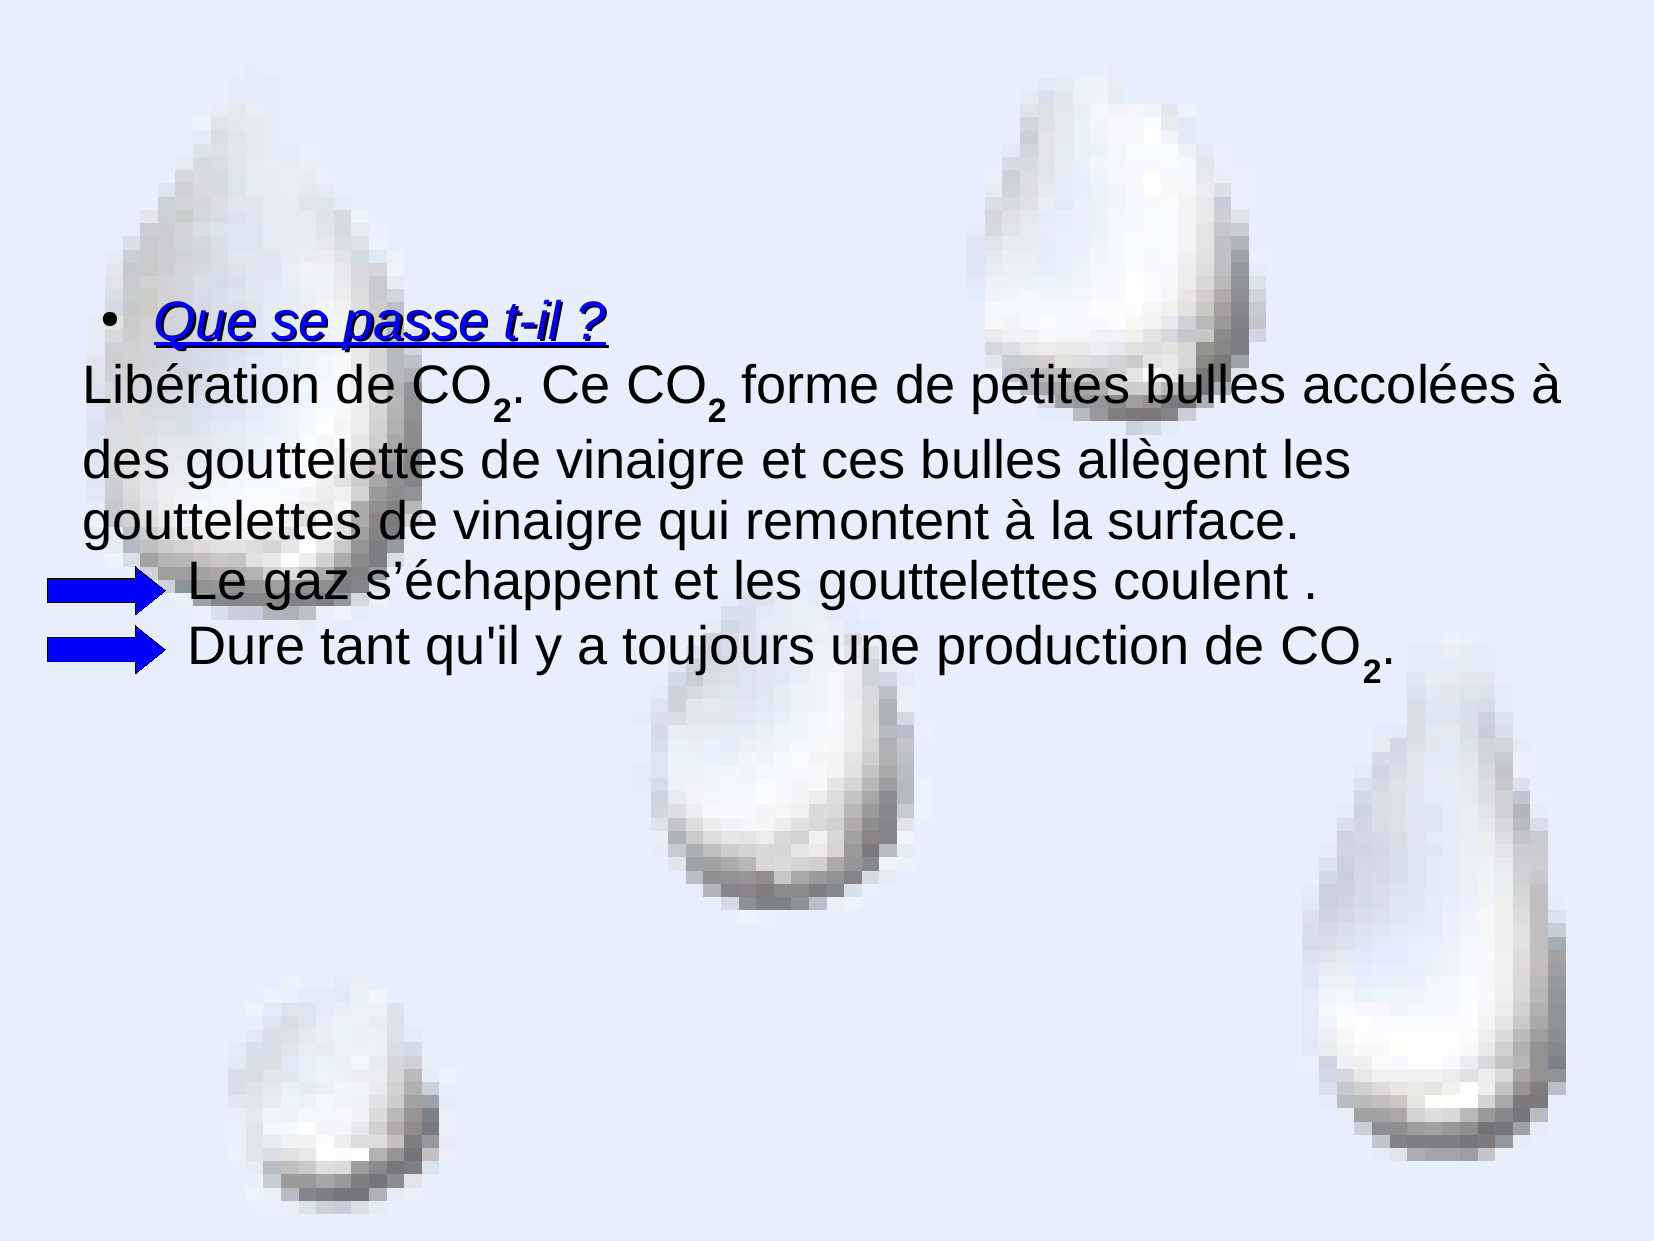

#
Que se passe t-il ?
Libération de CO2. Ce CO2 forme de petites bulles accolées à des gouttelettes de vinaigre et ces bulles allègent les gouttelettes de vinaigre qui remontent à la surface.
 Le gaz s’échappent et les gouttelettes coulent .
 Dure tant qu'il y a toujours une production de CO2.